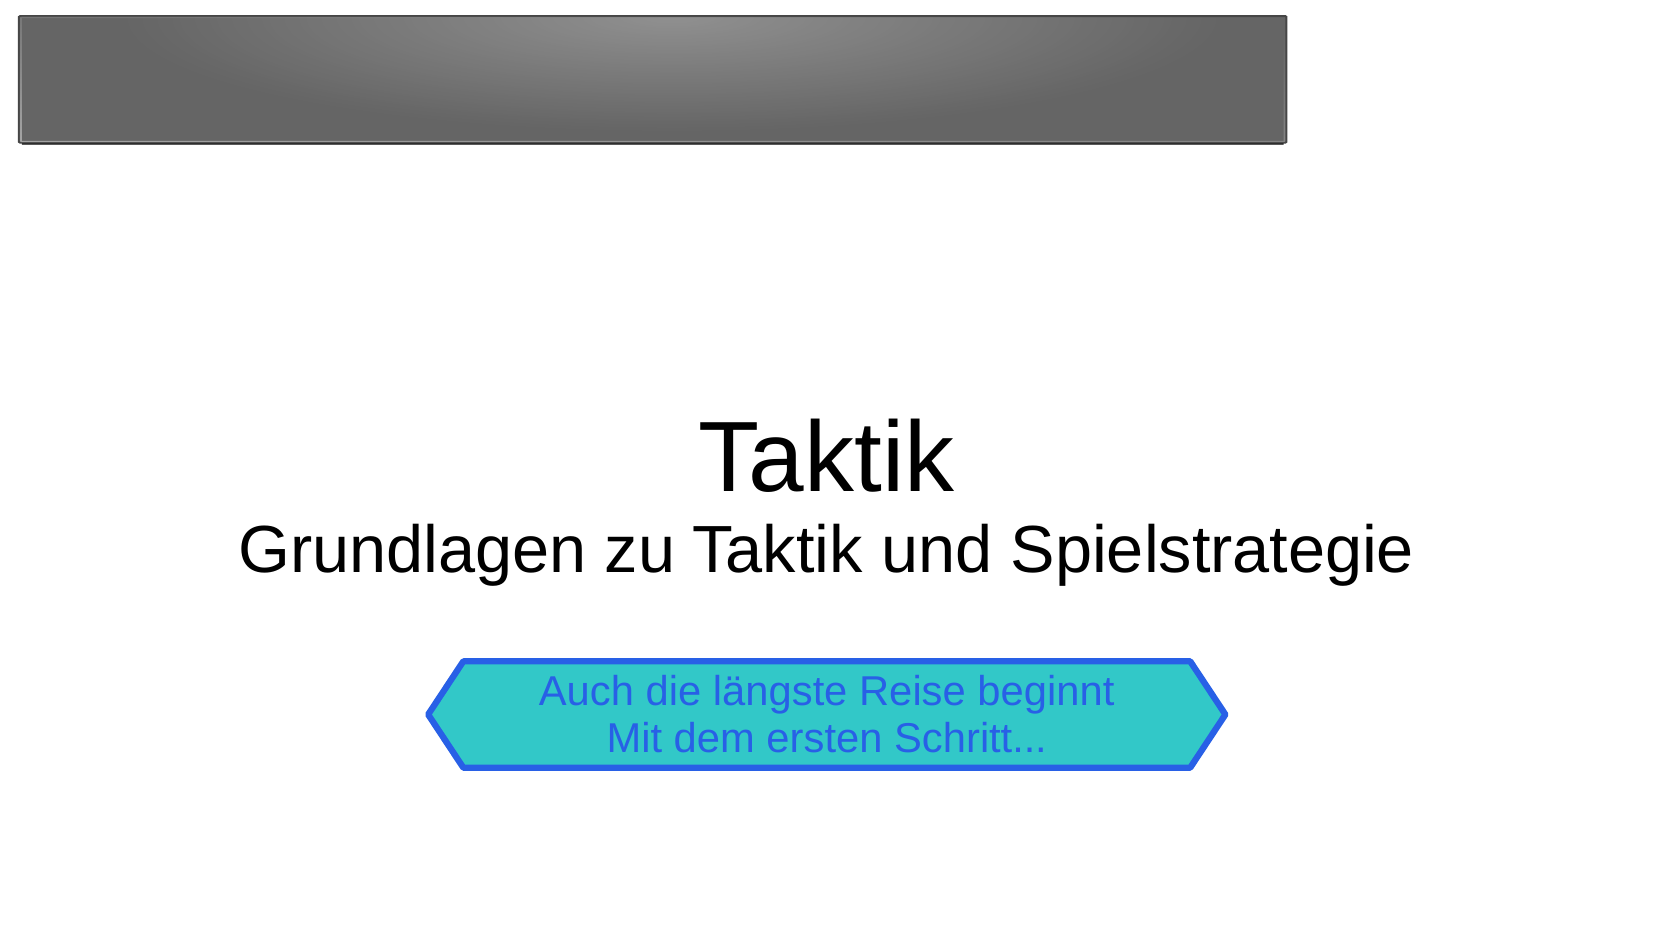

# Taktik
Grundlagen zu Taktik und Spielstrategie
Auch die längste Reise beginnt
Mit dem ersten Schritt...